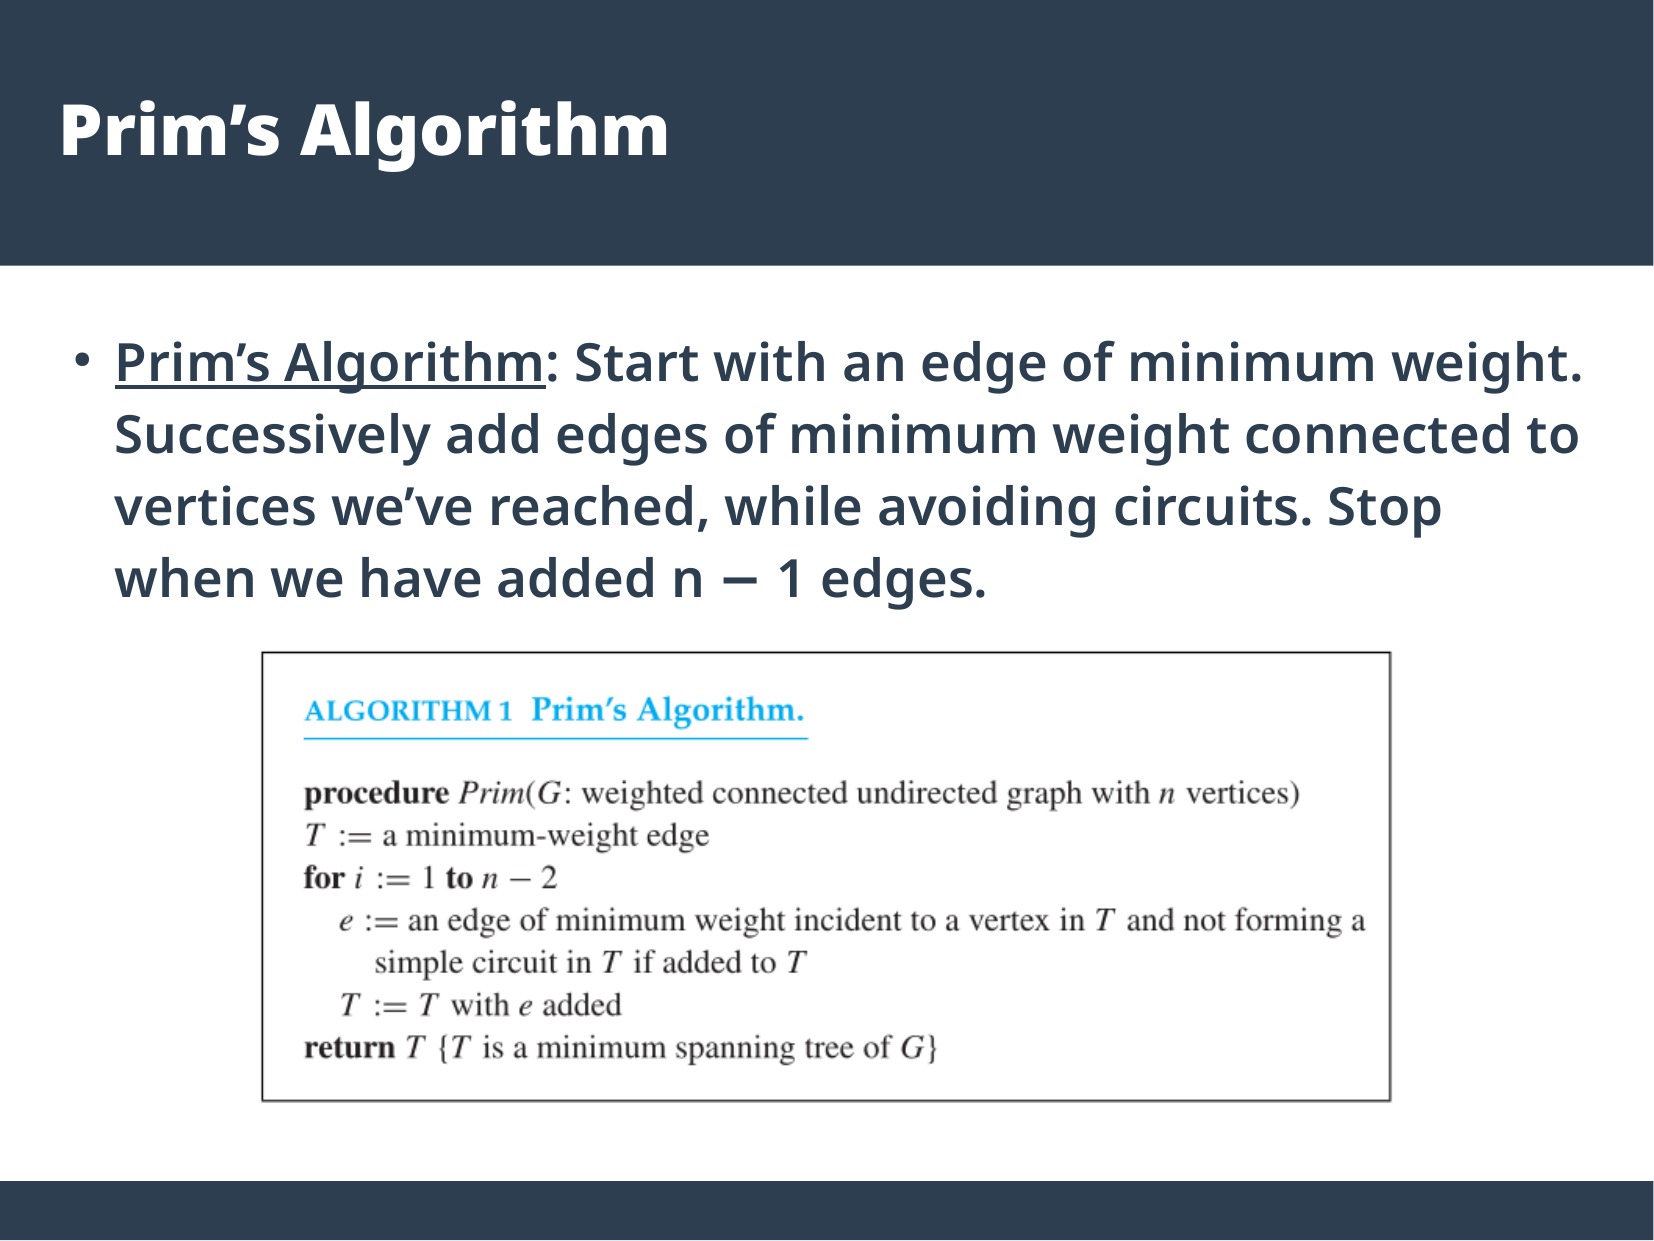

# Prim’s Algorithm
Prim’s Algorithm: Start with an edge of minimum weight. Successively add edges of minimum weight connected to vertices we’ve reached, while avoiding circuits. Stop when we have added n − 1 edges.